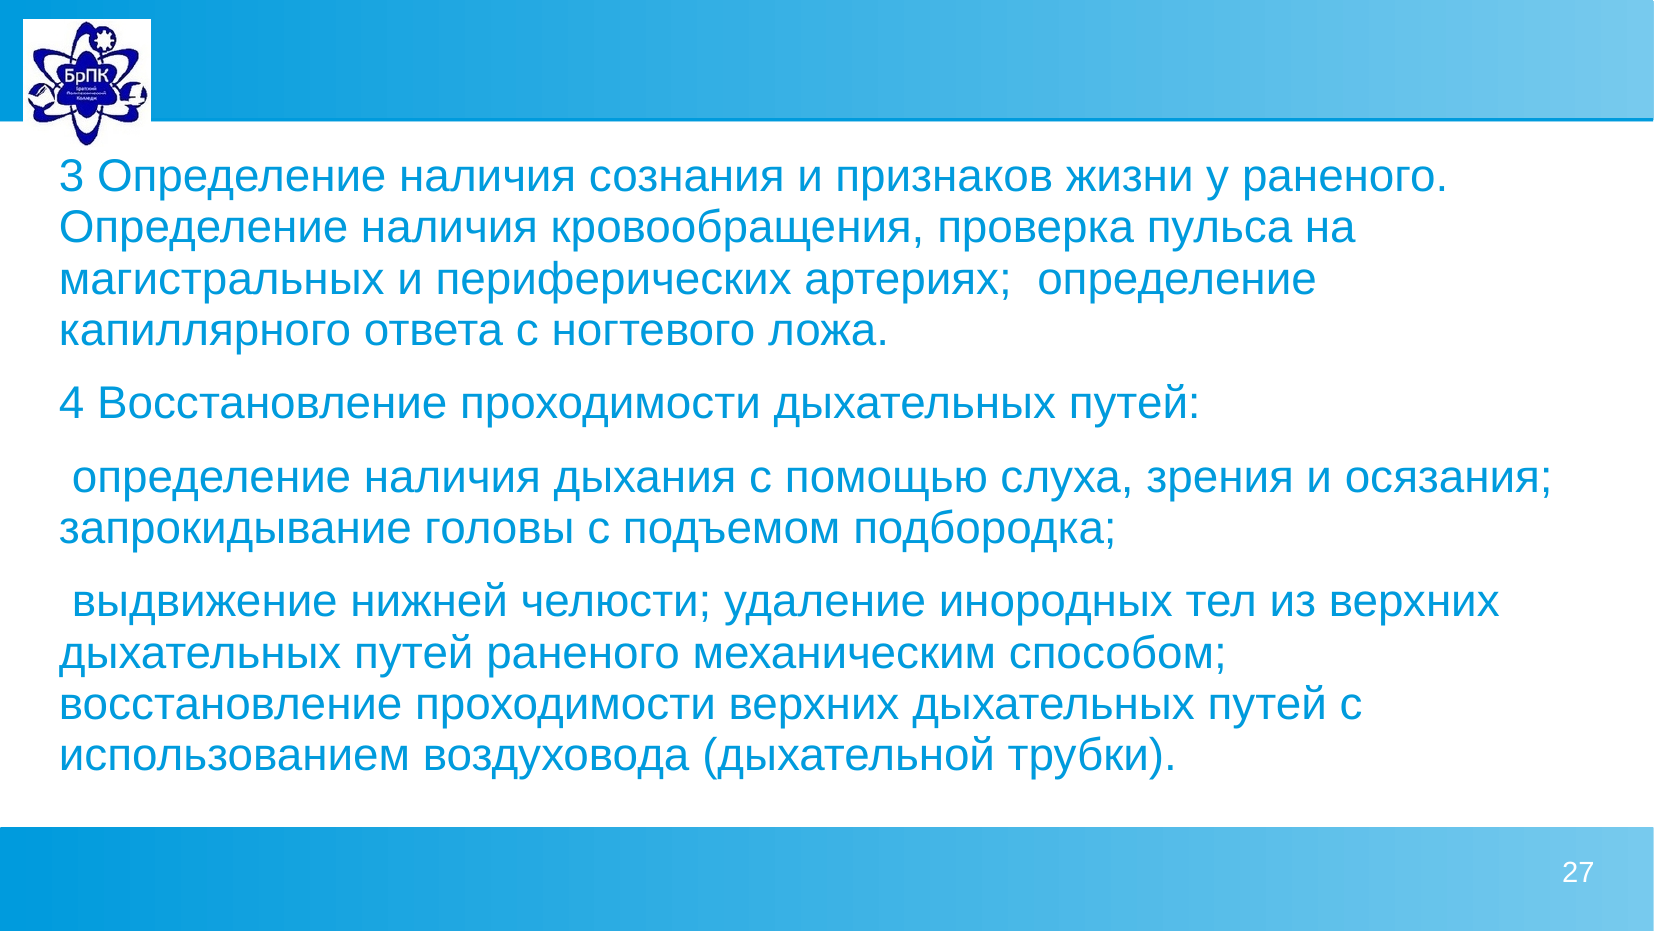

# 3 Определение наличия сознания и признаков жизни у раненого. Определение наличия кровообращения, проверка пульса на магистральных и периферических артериях; определение капиллярного ответа с ногтевого ложа.
4 Восстановление проходимости дыхательных путей:
 определение наличия дыхания с помощью слуха, зрения и осязания; запрокидывание головы с подъемом подбородка;
 выдвижение нижней челюсти; удаление инородных тел из верхних дыхательных путей раненого механическим способом; восстановление проходимости верхних дыхательных путей с использованием воздуховода (дыхательной трубки).
27